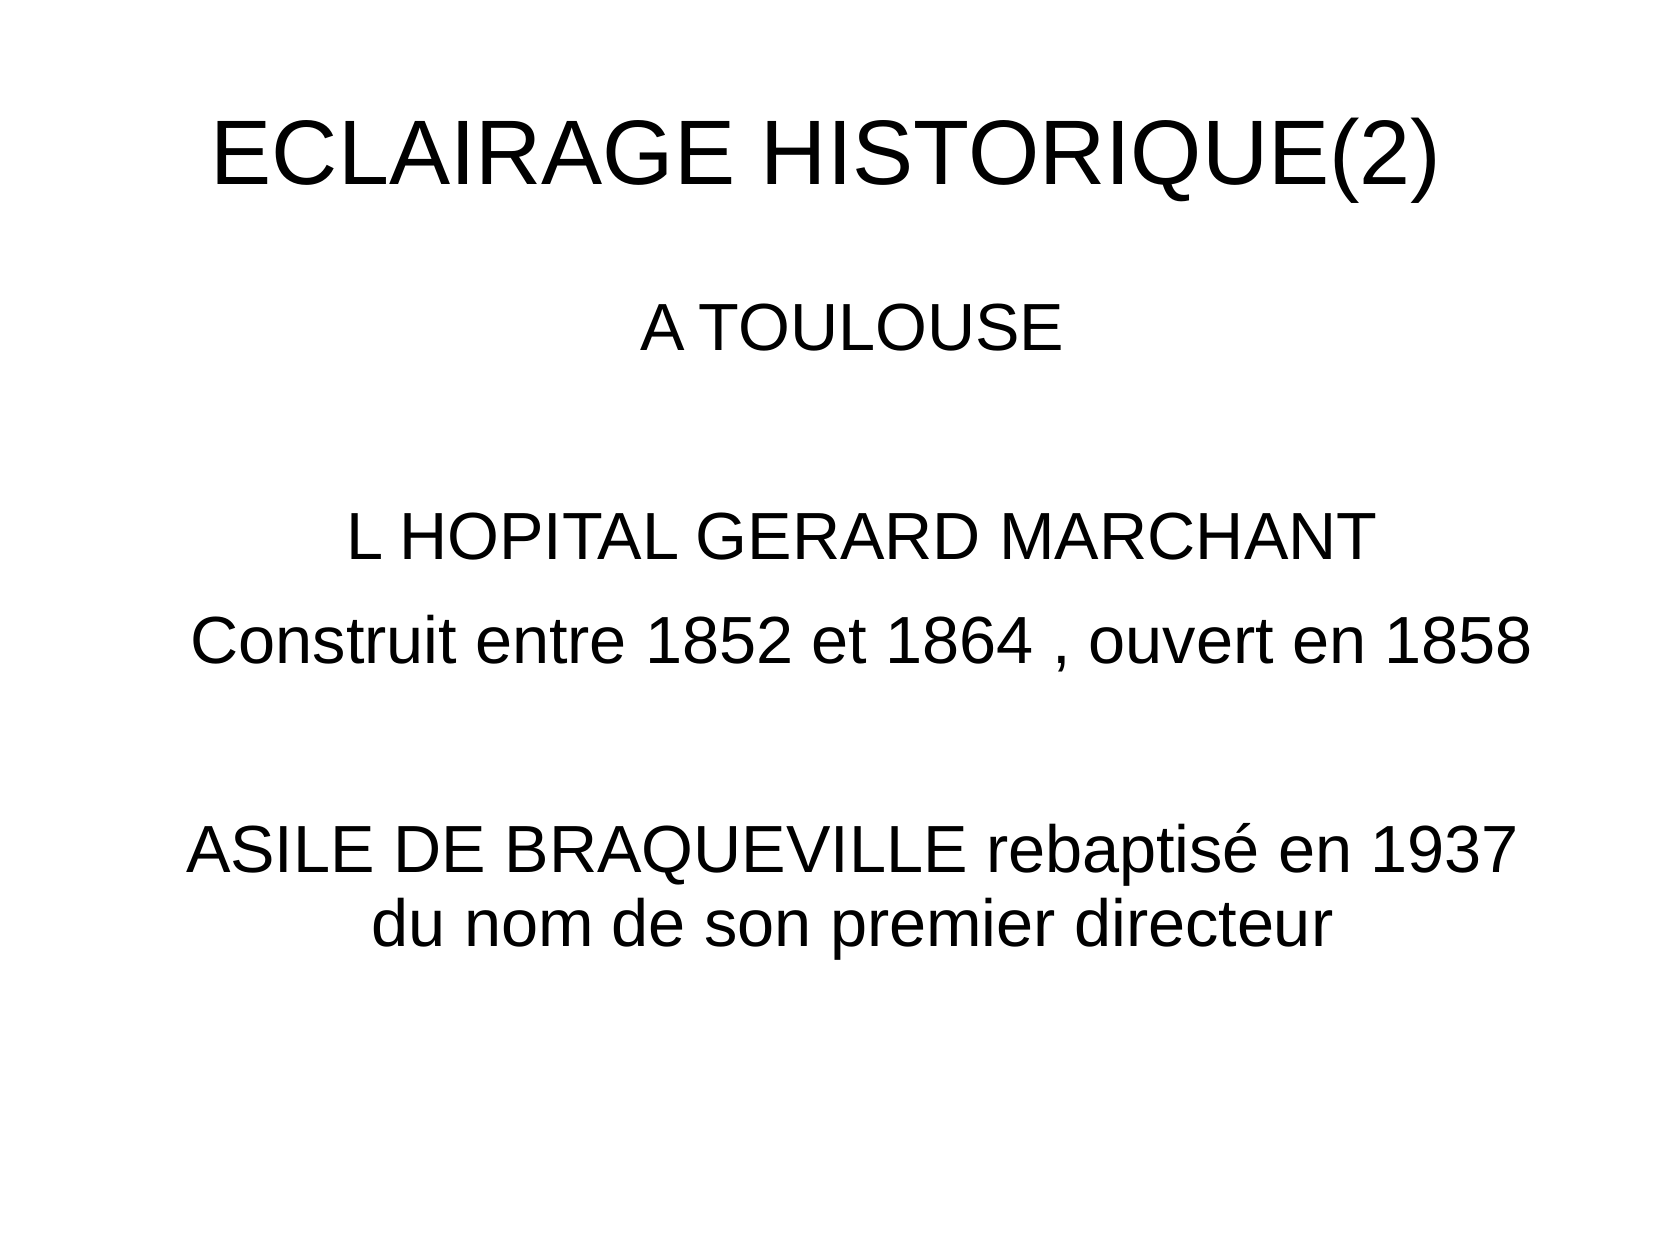

# ECLAIRAGE HISTORIQUE(2)
A TOULOUSE
L HOPITAL GERARD MARCHANT
Construit entre 1852 et 1864 , ouvert en 1858
ASILE DE BRAQUEVILLE rebaptisé en 1937 du nom de son premier directeur